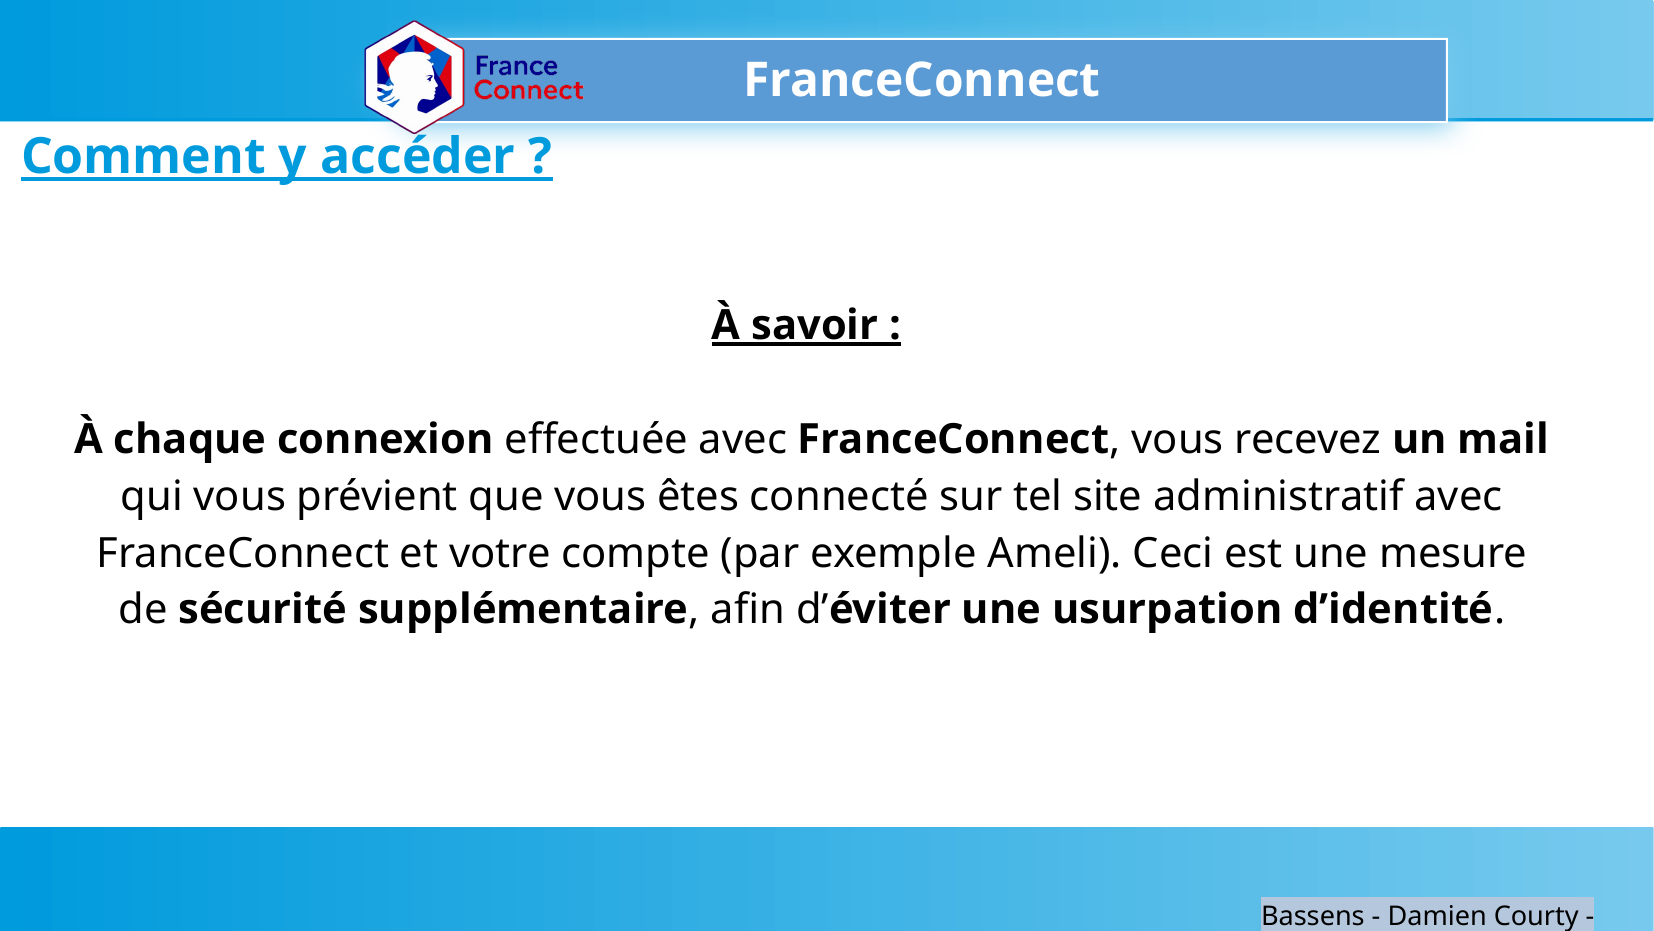

FranceConnect
Comment y accéder ?
À savoir :
À chaque connexion effectuée avec FranceConnect, vous recevez un mail qui vous prévient que vous êtes connecté sur tel site administratif avec FranceConnect et votre compte (par exemple Ameli). Ceci est une mesure de sécurité supplémentaire, afin d’éviter une usurpation d’identité.
Bassens - Damien Courty - 2024